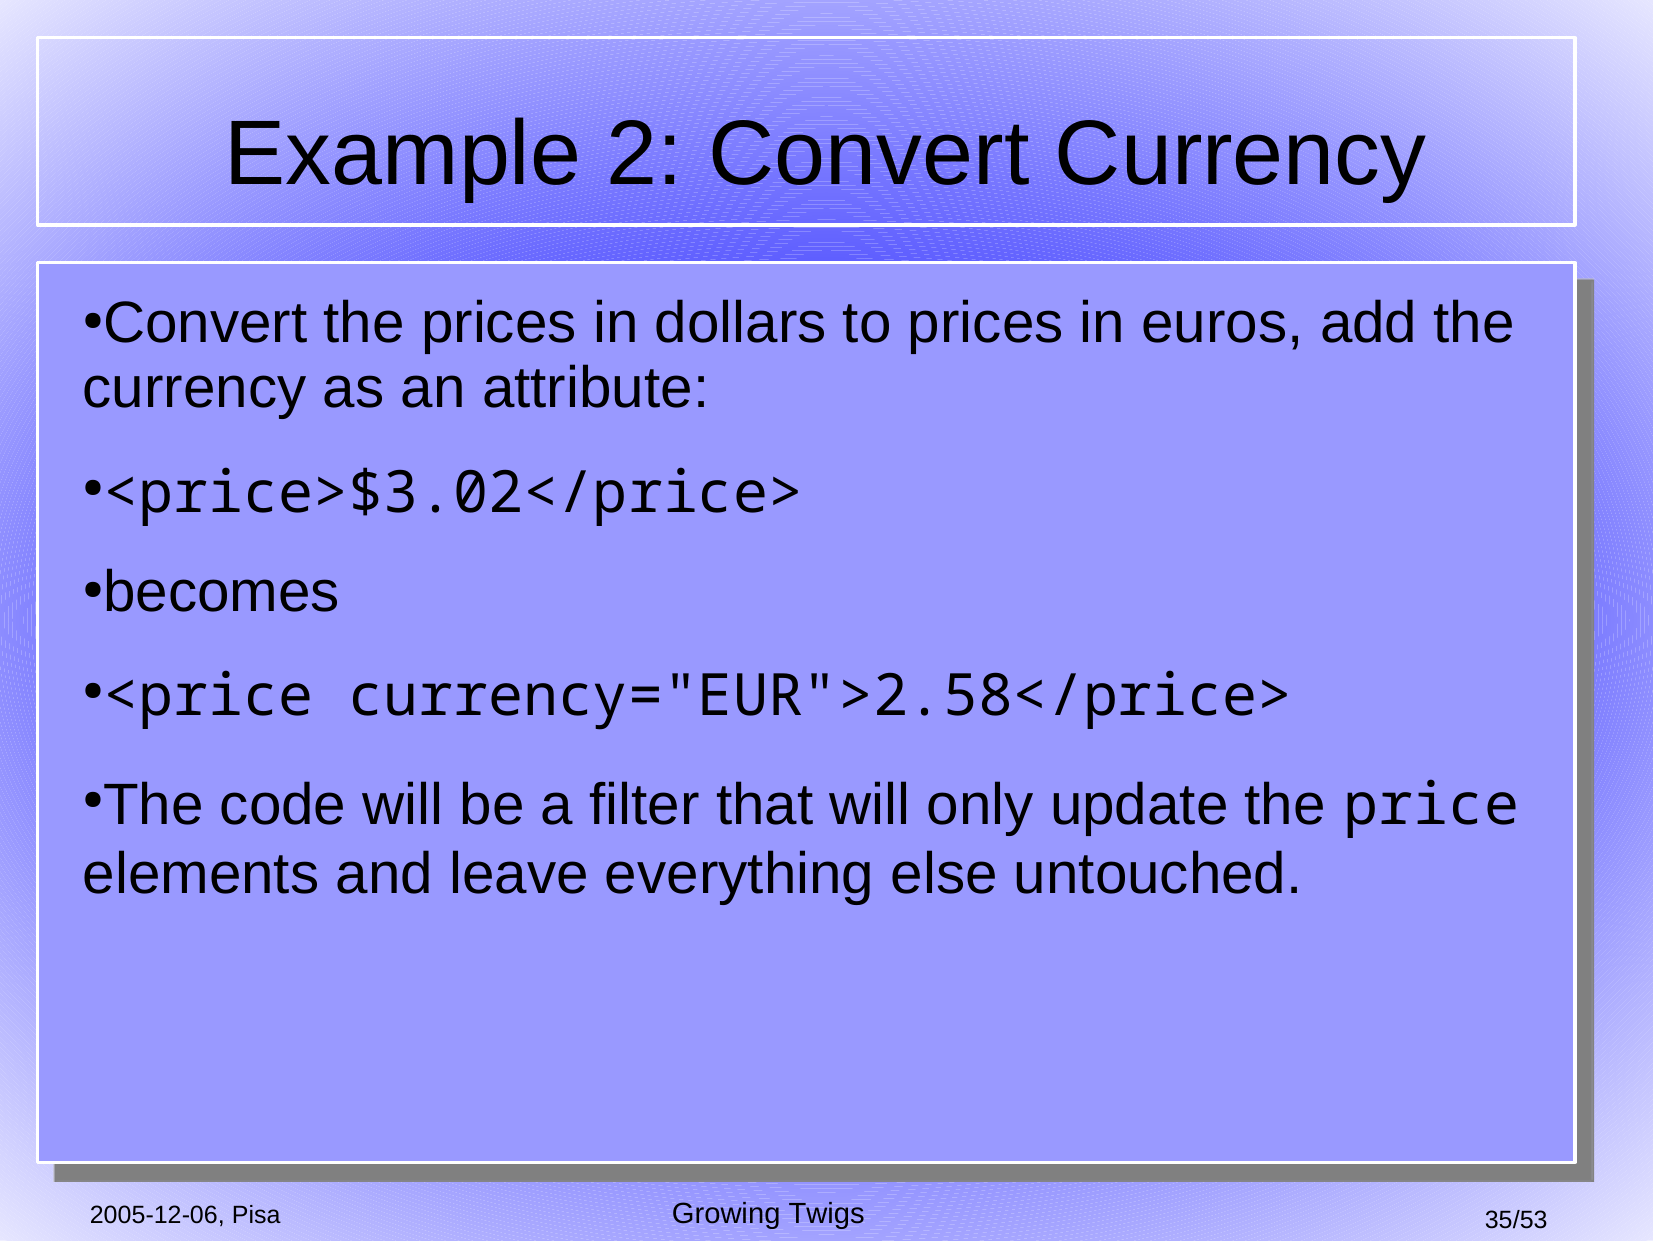

# Example 2: Convert Currency
Convert the prices in dollars to prices in euros, add the currency as an attribute:
<price>$3.02</price>
becomes
<price currency="EUR">2.58</price>
The code will be a filter that will only update the price elements and leave everything else untouched.